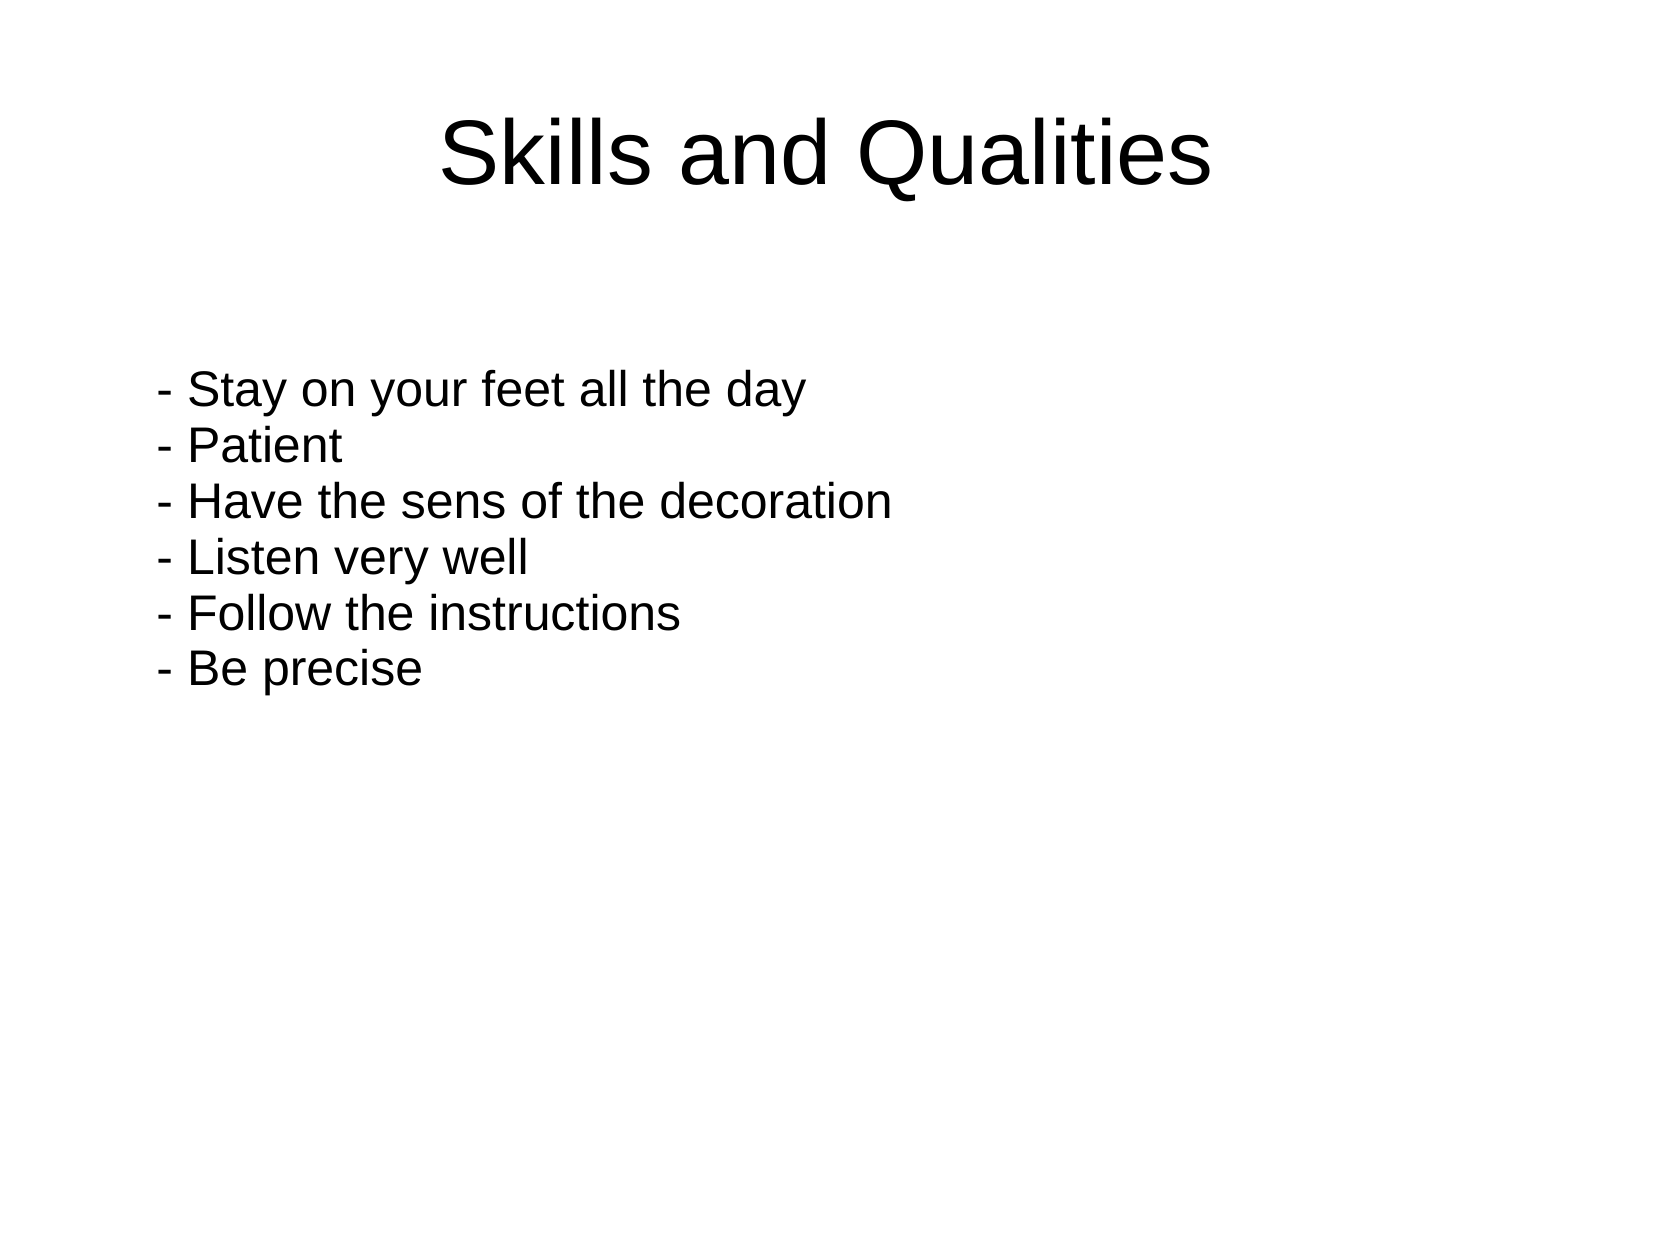

# Skills and Qualities
- Stay on your feet all the day
- Patient
- Have the sens of the decoration
- Listen very well
- Follow the instructions
- Be precise